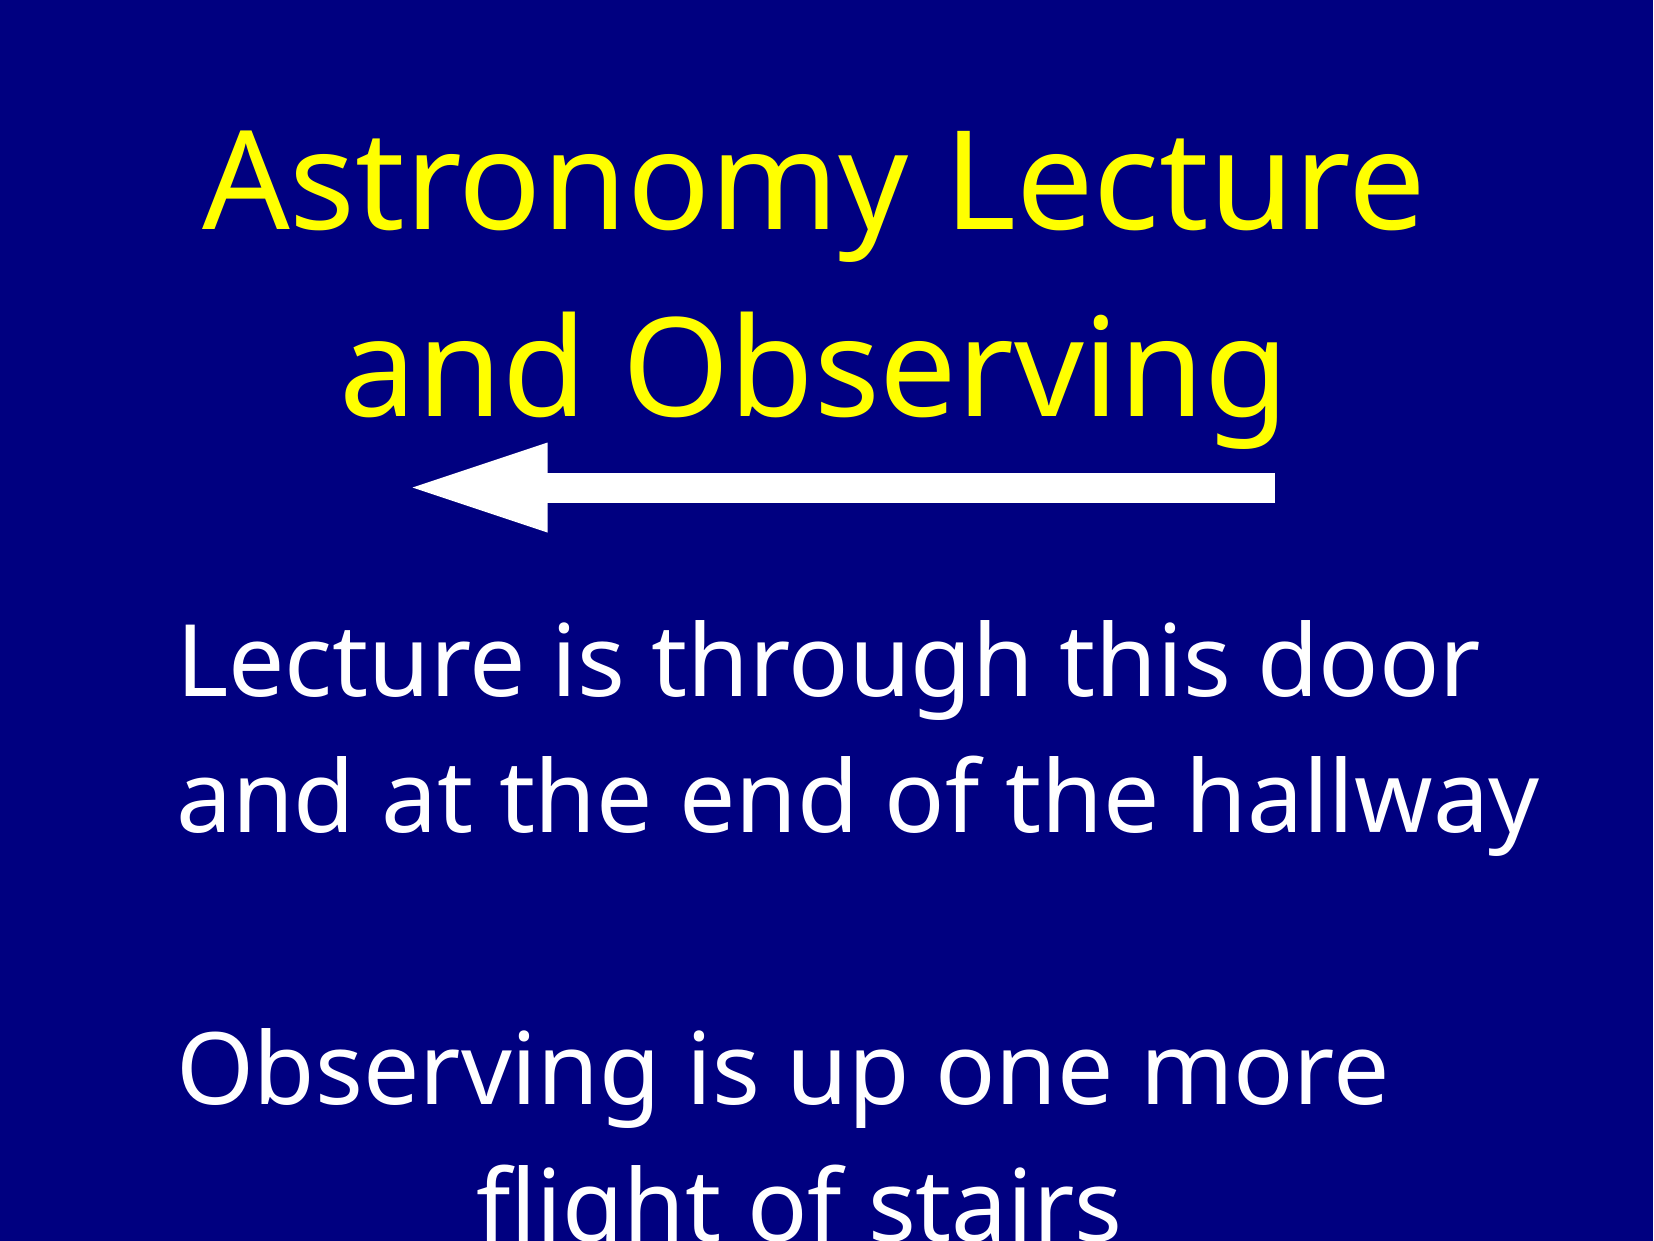

Astronomy Lecture and Observing
Lecture is through this door
and at the end of the hallway
Observing is up one more
				flight of stairs